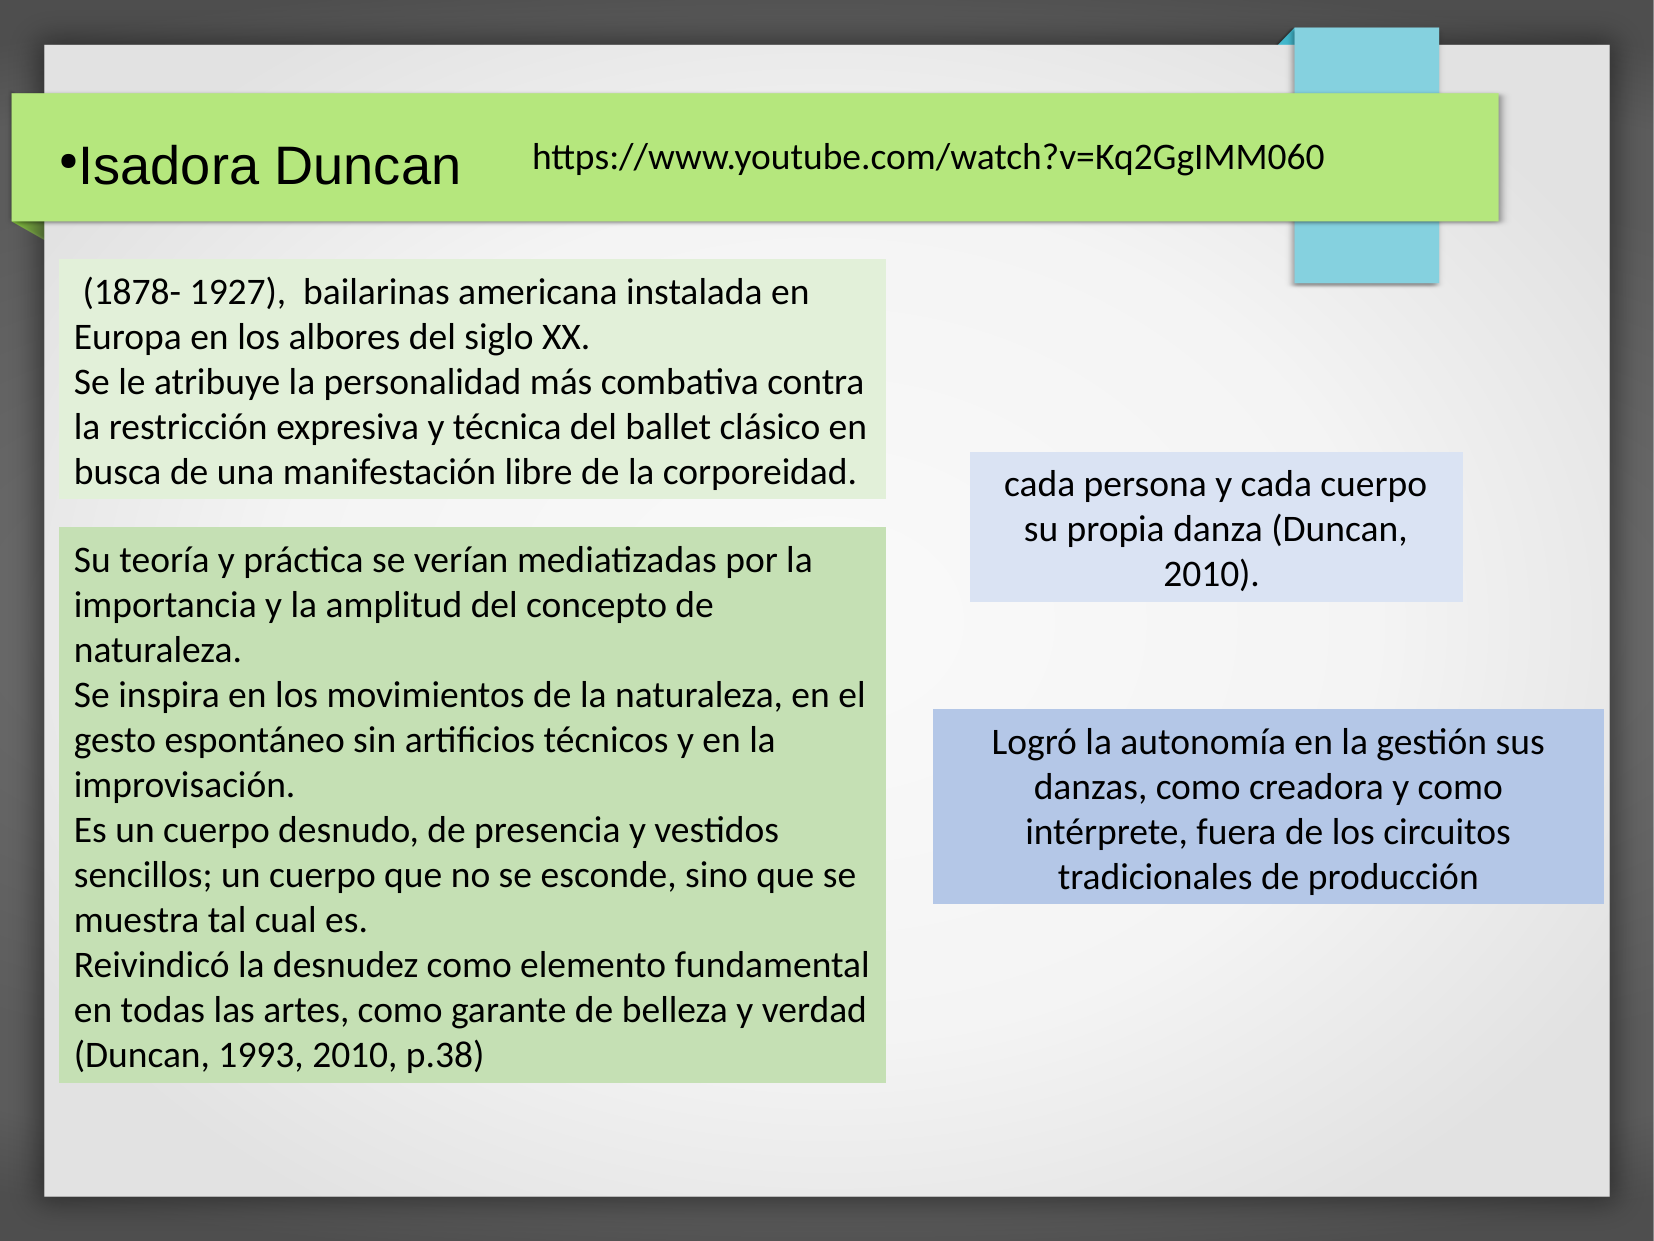

https://www.youtube.com/watch?v=Kq2GgIMM060
# Isadora Duncan
 (1878- 1927), bailarinas americana instalada en Europa en los albores del siglo XX.
Se le atribuye la personalidad más combativa contra la restricción expresiva y técnica del ballet clásico en busca de una manifestación libre de la corporeidad.
cada persona y cada cuerpo su propia danza (Duncan, 2010).
Su teoría y práctica se verían mediatizadas por la importancia y la amplitud del concepto de naturaleza.
Se inspira en los movimientos de la naturaleza, en el gesto espontáneo sin artificios técnicos y en la improvisación.
Es un cuerpo desnudo, de presencia y vestidos sencillos; un cuerpo que no se esconde, sino que se muestra tal cual es.
Reivindicó la desnudez como elemento fundamental en todas las artes, como garante de belleza y verdad (Duncan, 1993, 2010, p.38)
Logró la autonomía en la gestión sus danzas, como creadora y como intérprete, fuera de los circuitos tradicionales de producción